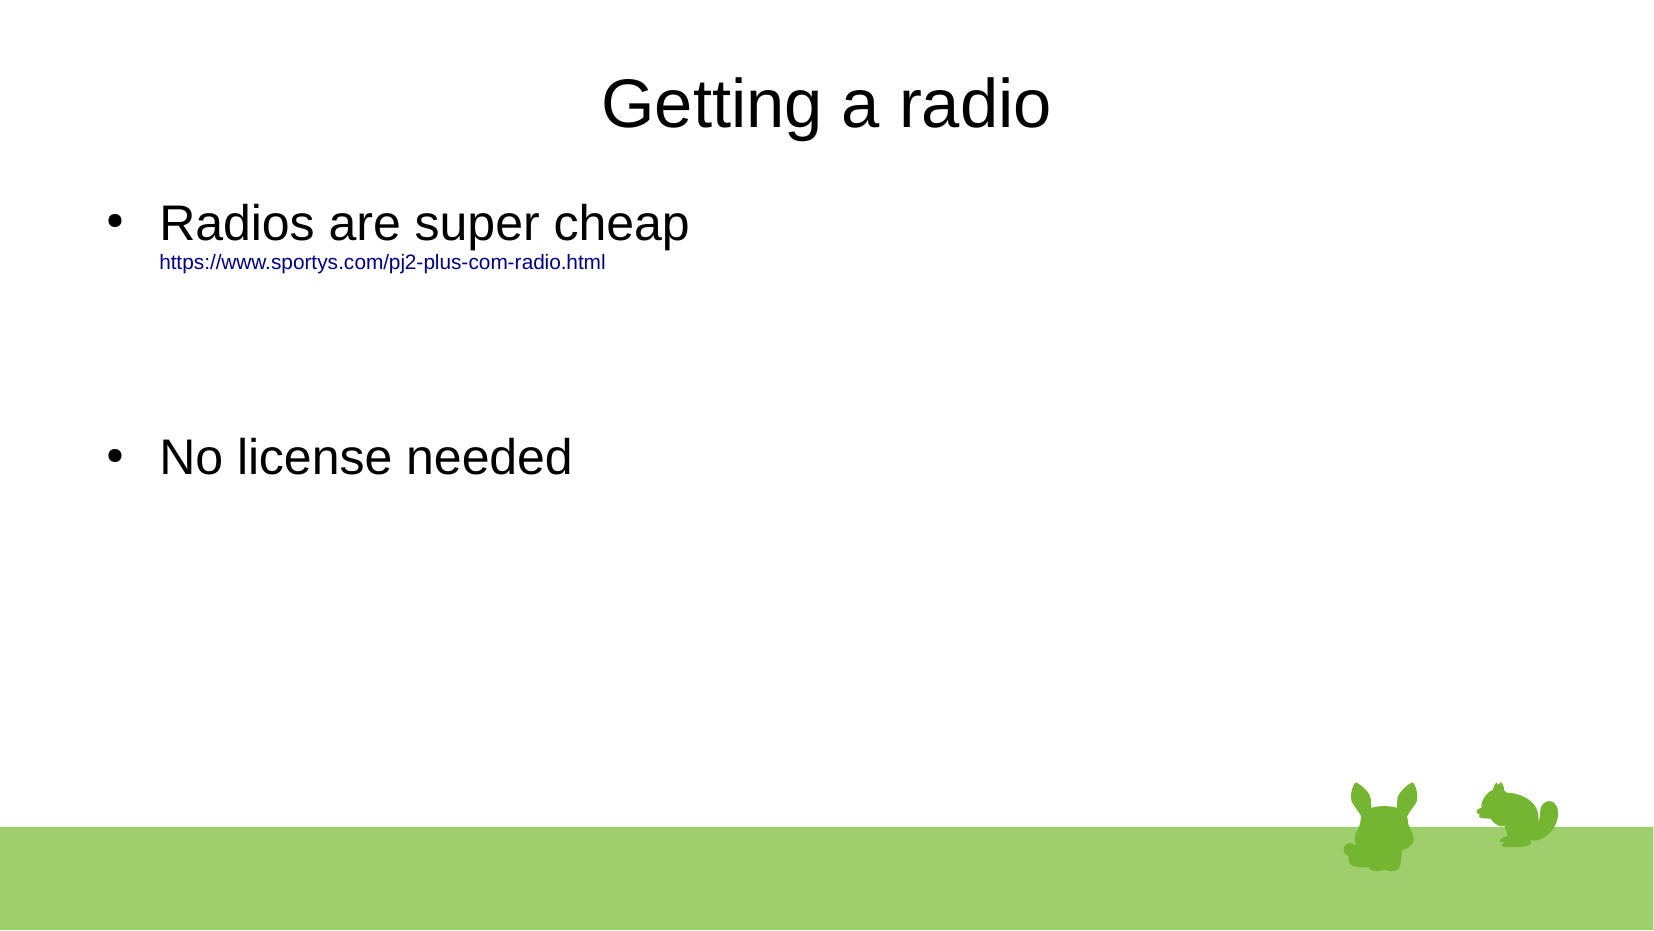

# Getting a radio
Radios are super cheap
https://www.sportys.com/pj2-plus-com-radio.html
No license needed